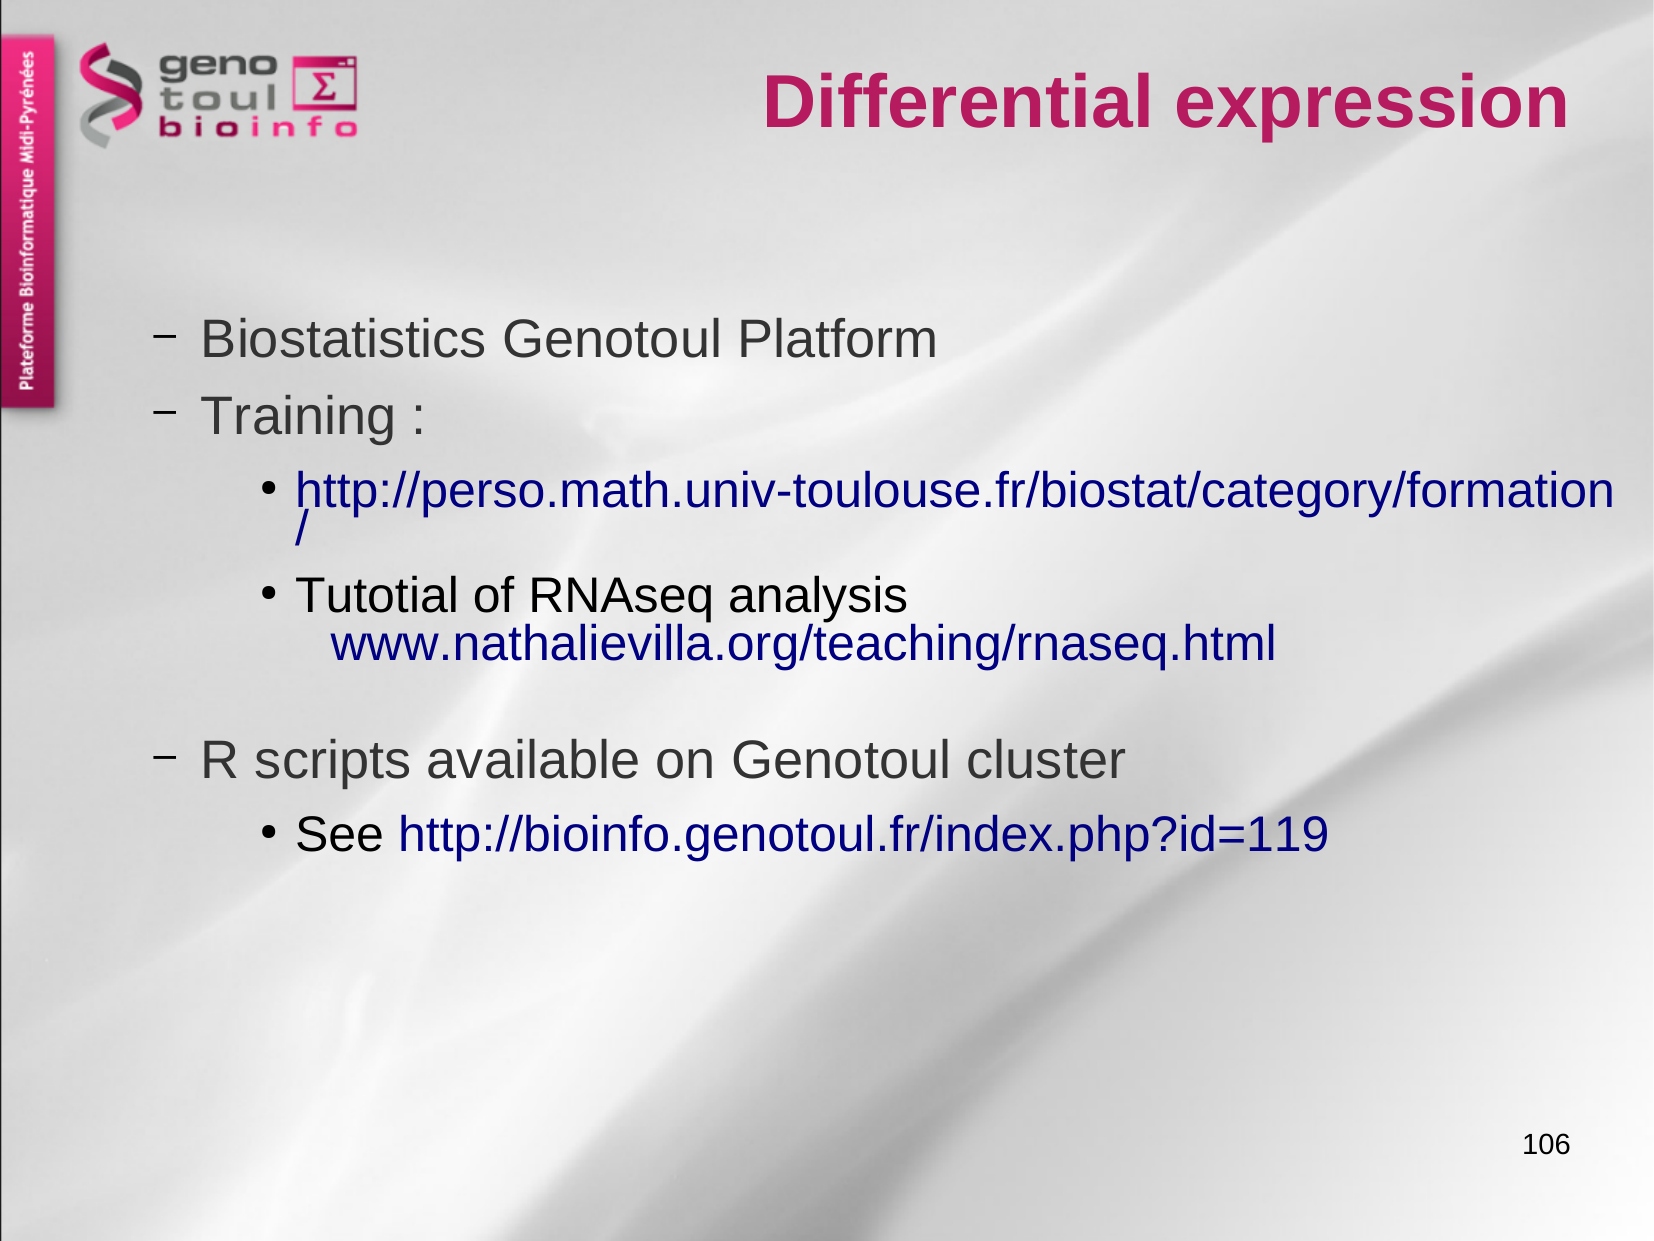

# Differential expression
Biostatistics Genotoul Platform
Training :
http://perso.math.univ-toulouse.fr/biostat/category/formation/
Tutotial of RNAseq analysis www.nathalievilla.org/teaching/rnaseq.html
R scripts available on Genotoul cluster
See http://bioinfo.genotoul.fr/index.php?id=119